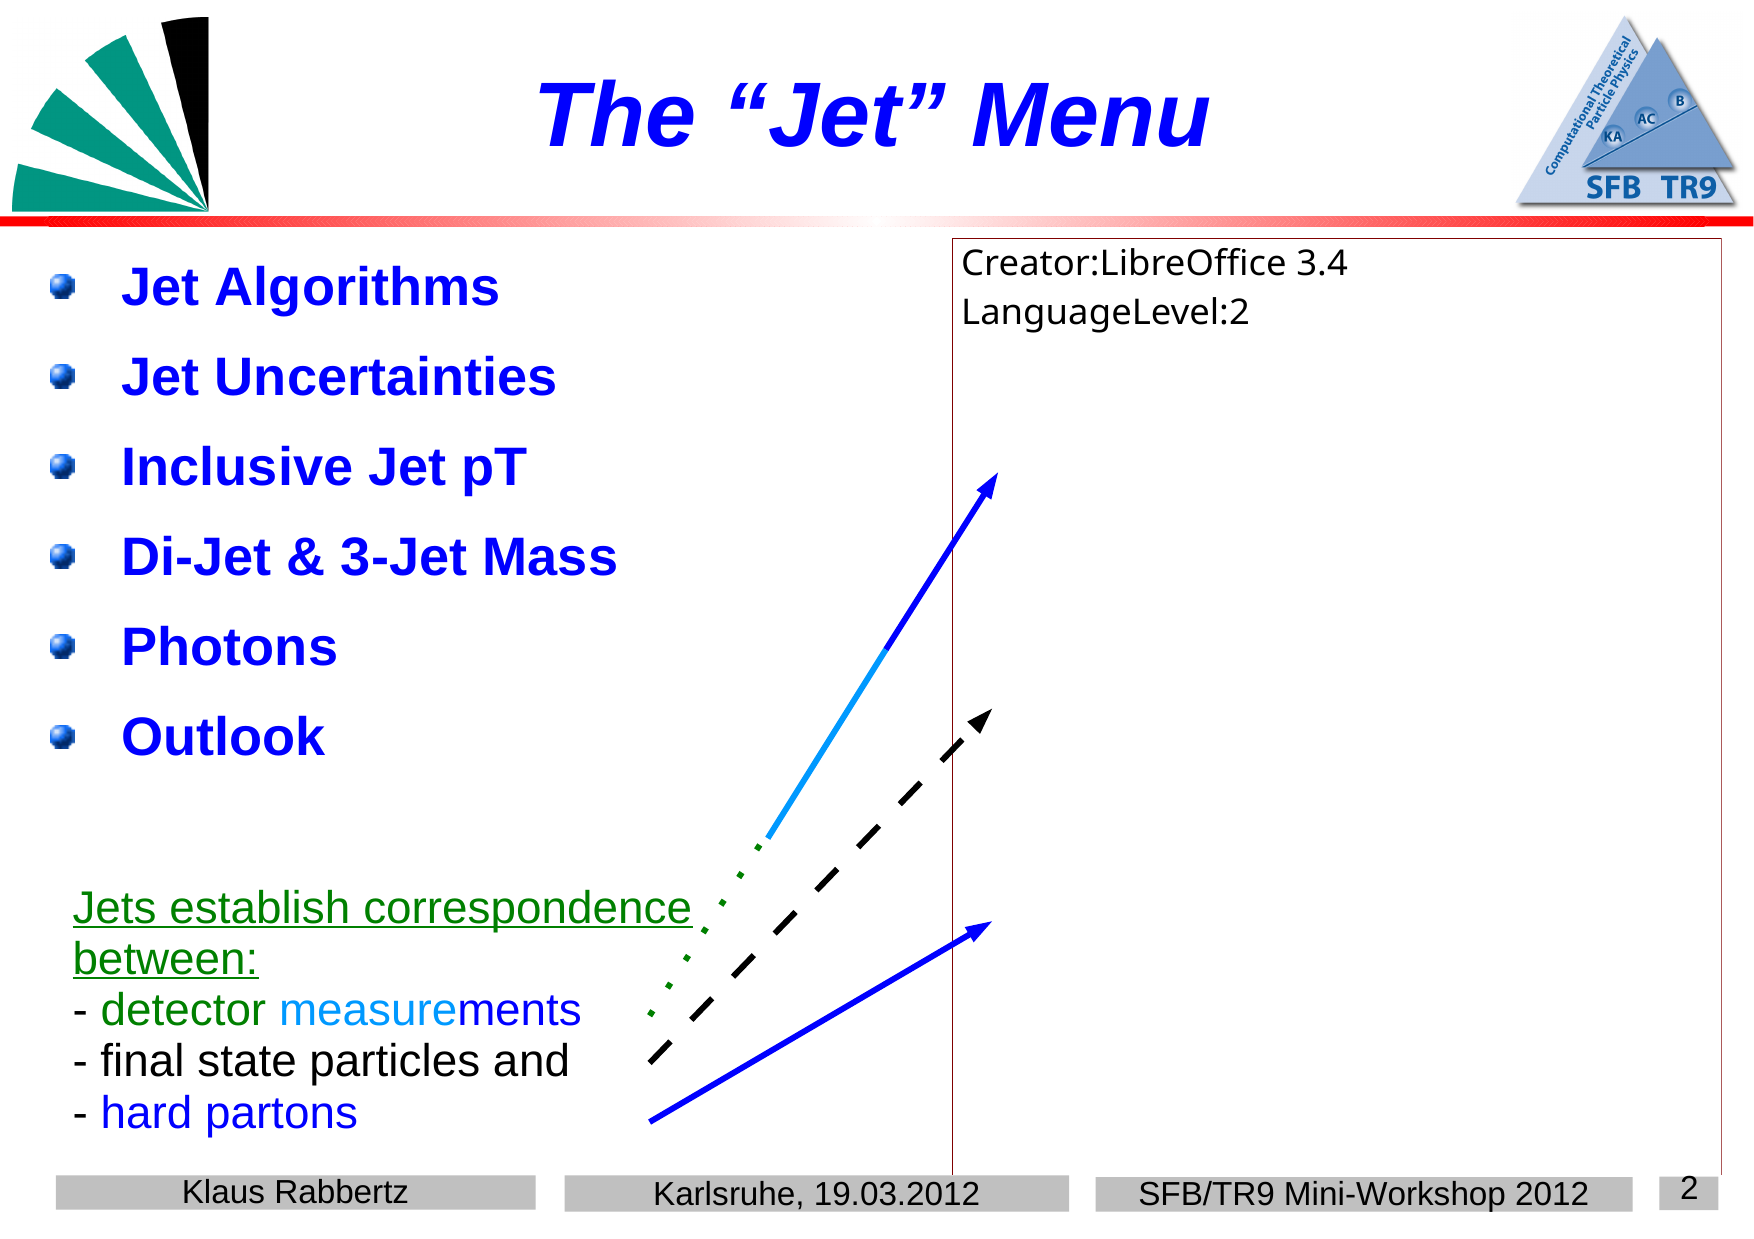

# The “Jet” Menu
Jet Algorithms
Jet Uncertainties
Inclusive Jet pT
Di-Jet & 3-Jet Mass
Photons
Outlook
Jets establish correspondence between:
- detector measurements
- final state particles and
- hard partons